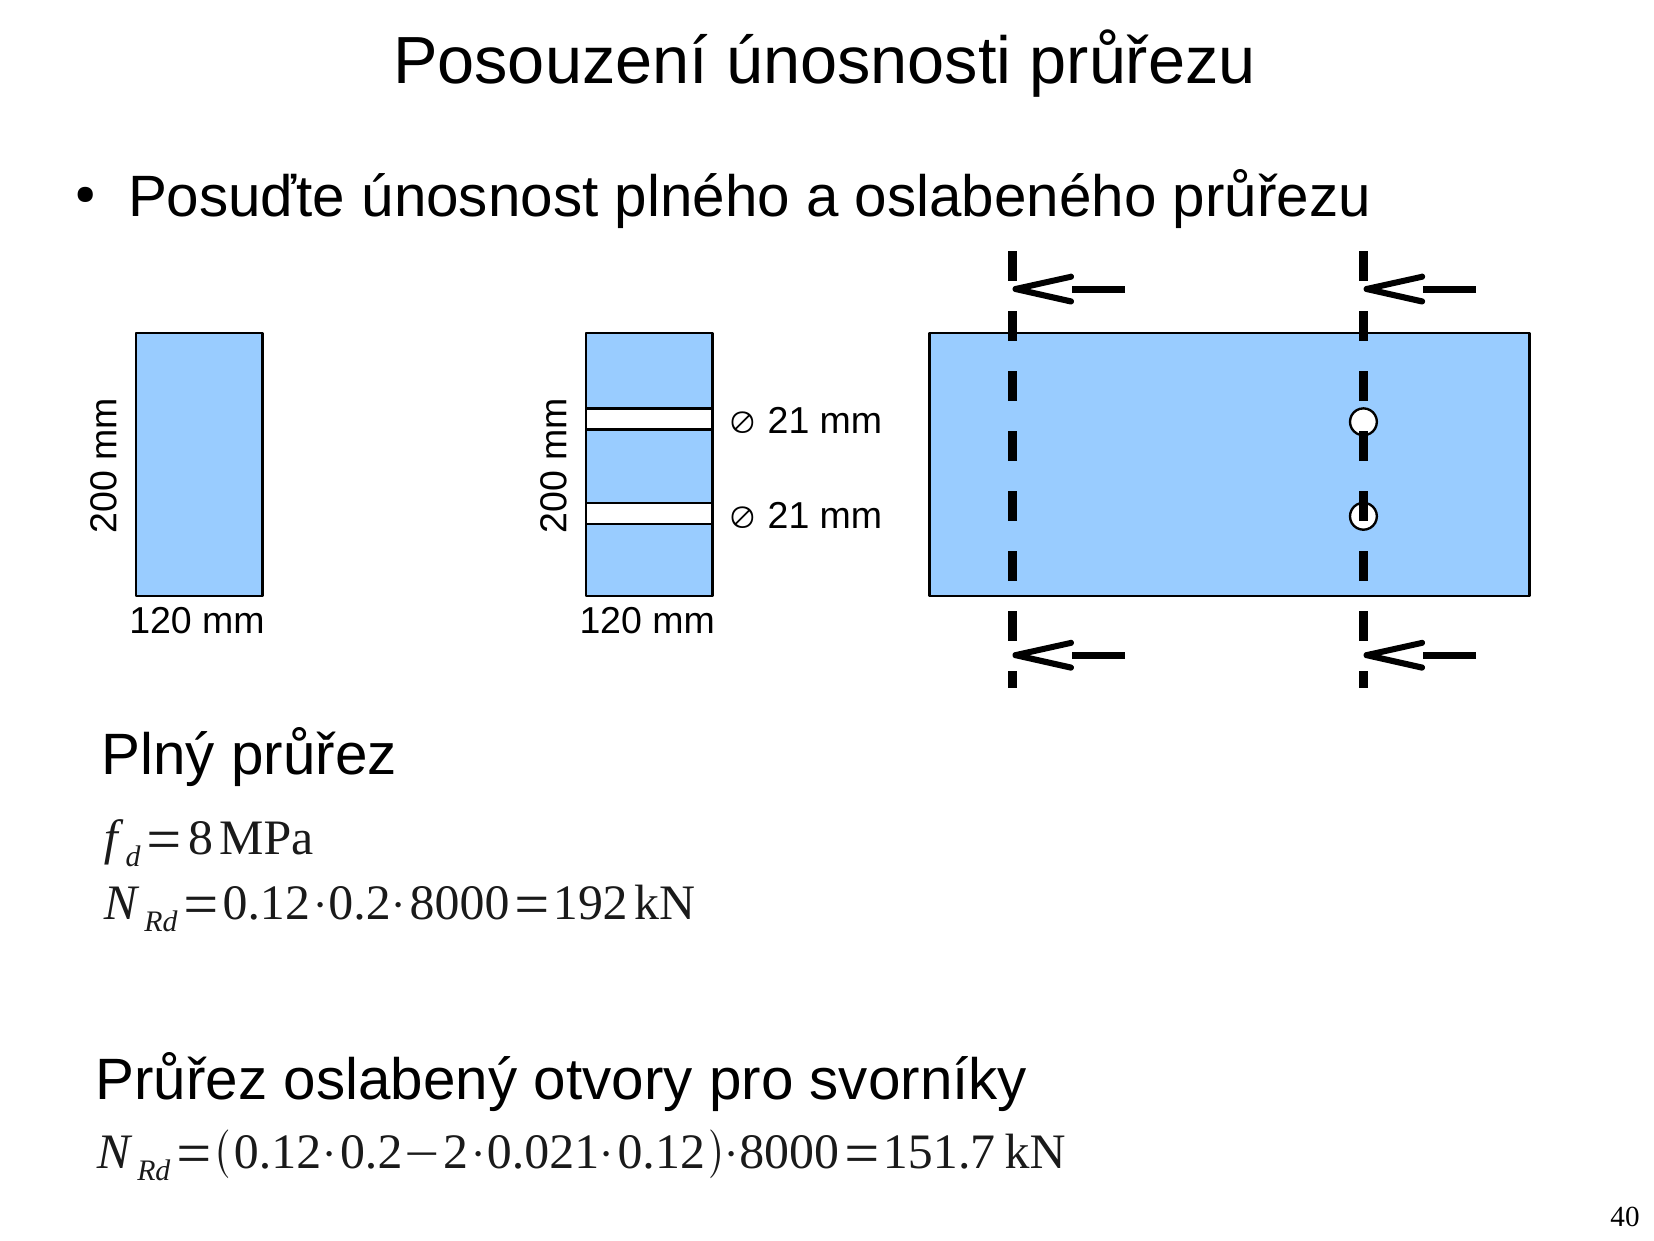

# Posouzení únosnosti průřezu
Posuďte únosnost plného a oslabeného průřezu
Æ 21 mm
200 mm
200 mm
Æ 21 mm
120 mm
120 mm
Plný průřez
Průřez oslabený otvory pro svorníky
40